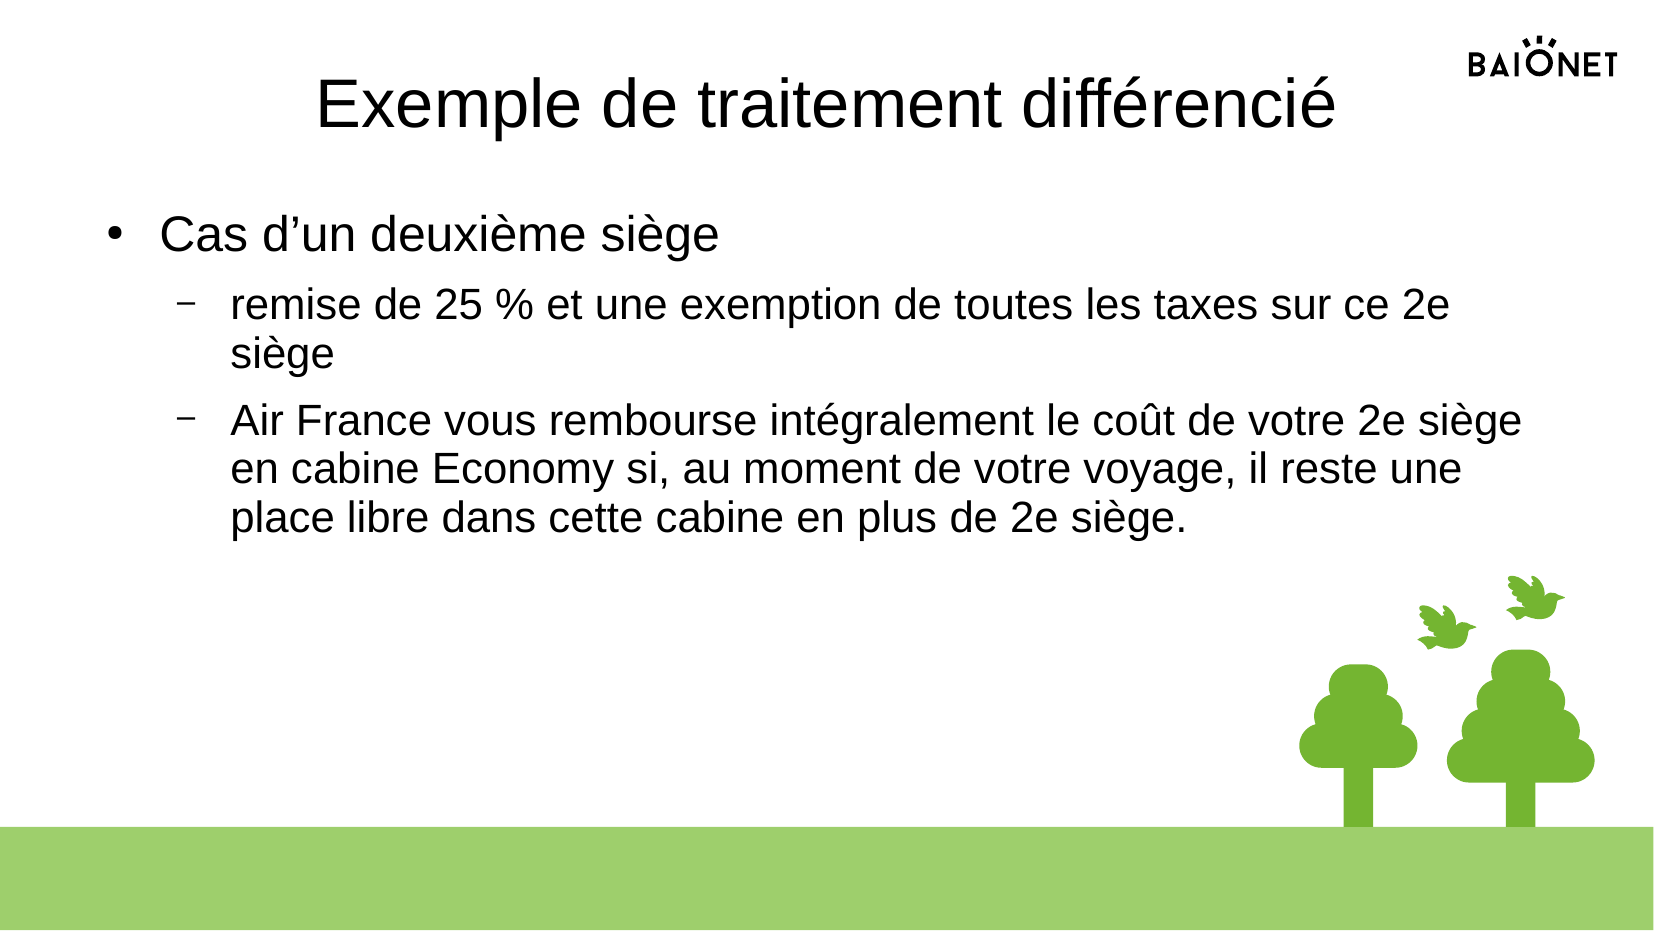

# Exemple de traitement différencié
Cas d’un deuxième siège
remise de 25 % et une exemption de toutes les taxes sur ce 2e siège
Air France vous rembourse intégralement le coût de votre 2e siège en cabine Economy si, au moment de votre voyage, il reste une place libre dans cette cabine en plus de 2e siège.